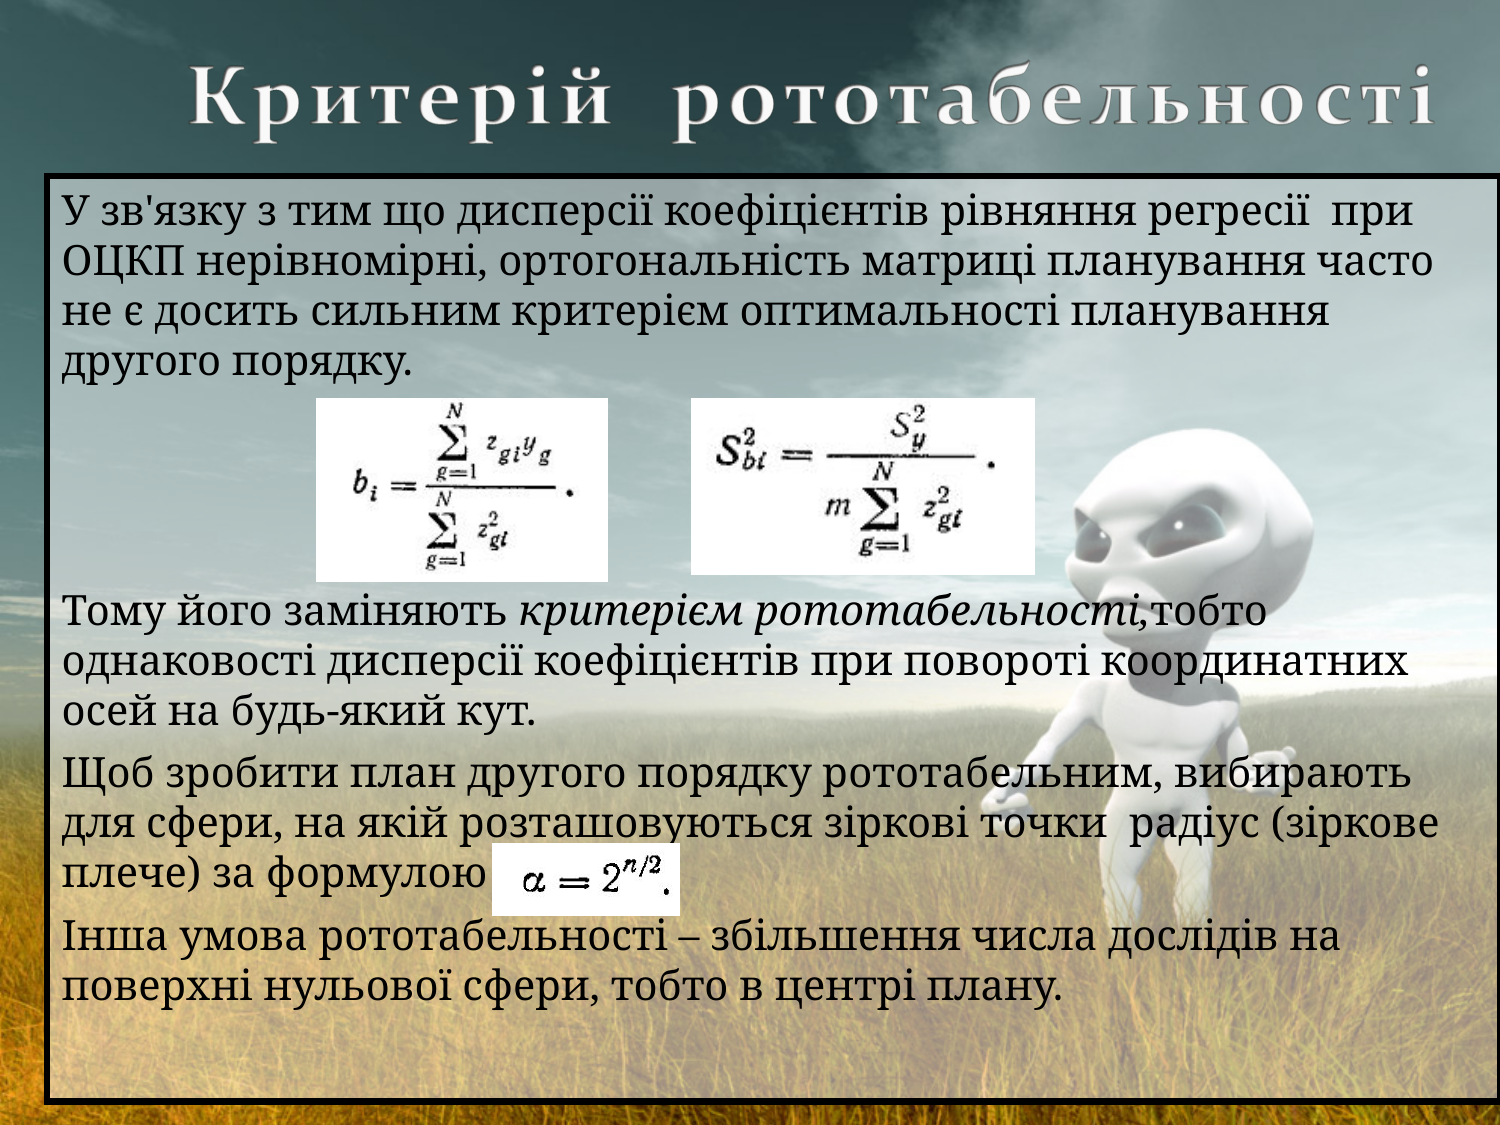

# У зв'язку з тим що дисперсії коефіцієнтів рівняння регресії при ОЦКП нерівномірні, ортогональність матриці планування часто не є досить сильним критерієм оптимальності планування другого порядку.
Тому його заміняють критерієм рототабельності,тобто однаковості дисперсії коефіцієнтів при повороті координатних осей на будь-який кут.
Щоб зробити план другого порядку рототабельним, вибирають для сфери, на якій розташовуються зіркові точки радіус (зіркове плече) за формулою
Інша умова рототабельності – збільшення числа дослідів на поверхні нульової сфери, тобто в центрі плану.